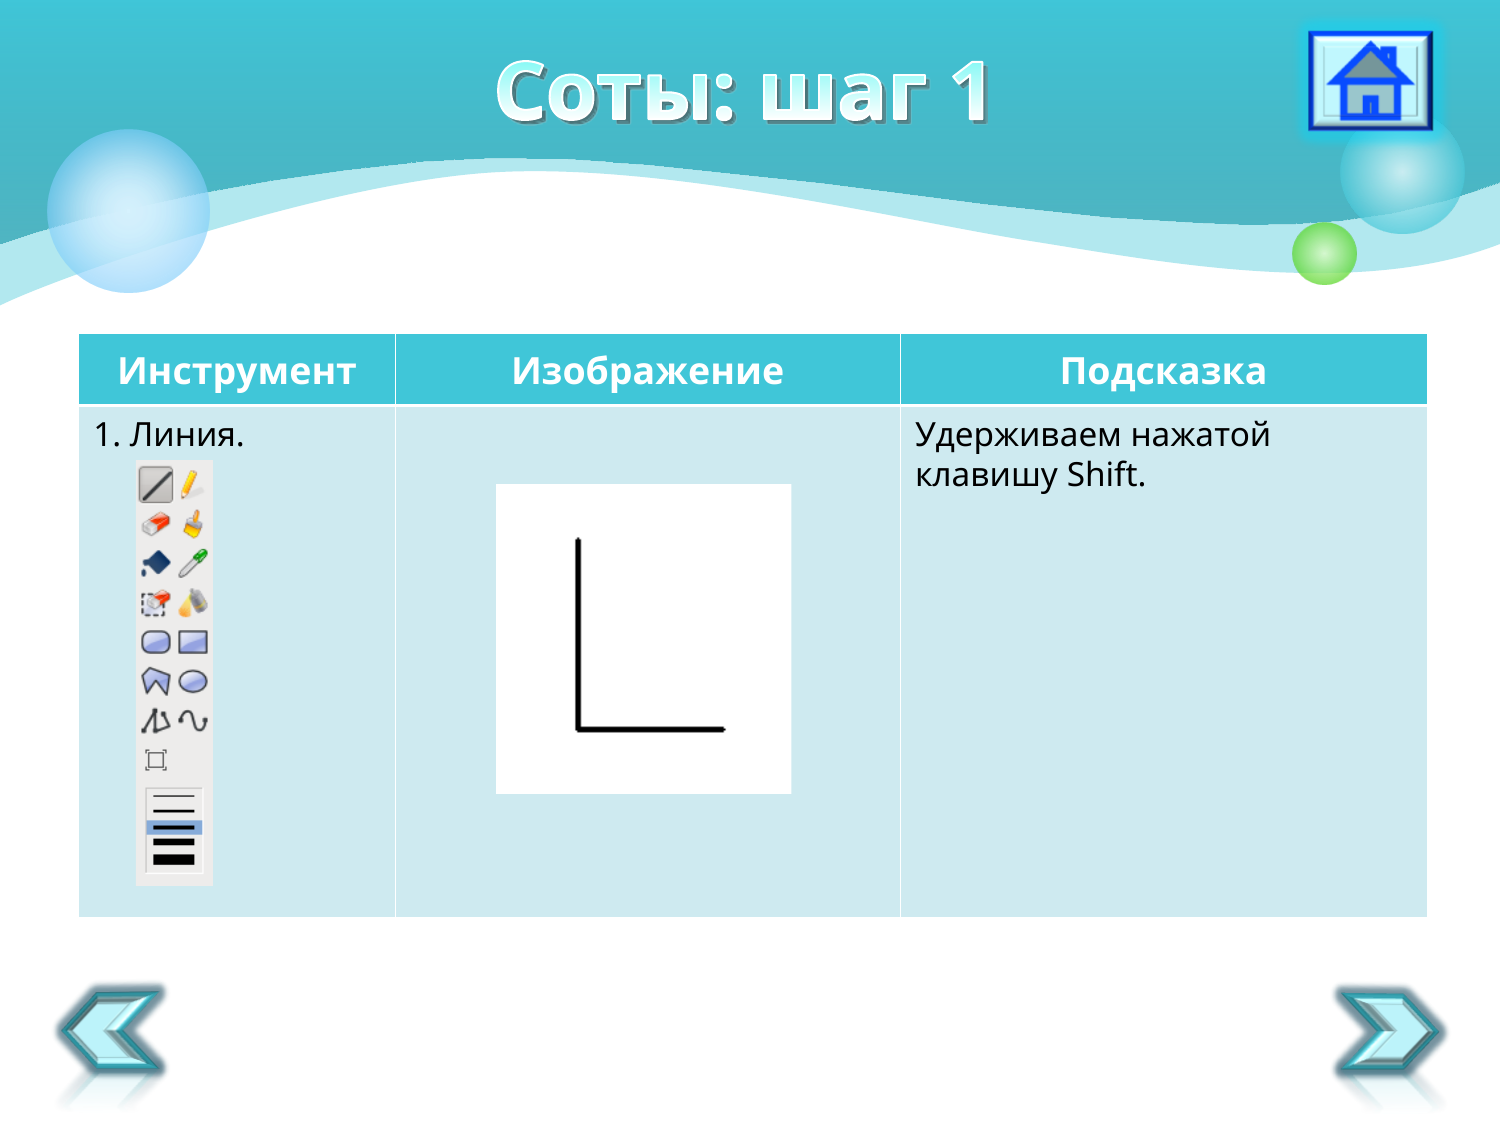

Соты: шаг 1
| Инструмент | Изображение | Подсказка |
| --- | --- | --- |
| 1. Линия. | | Удерживаем нажатой клавишу Shift. |
Линия.